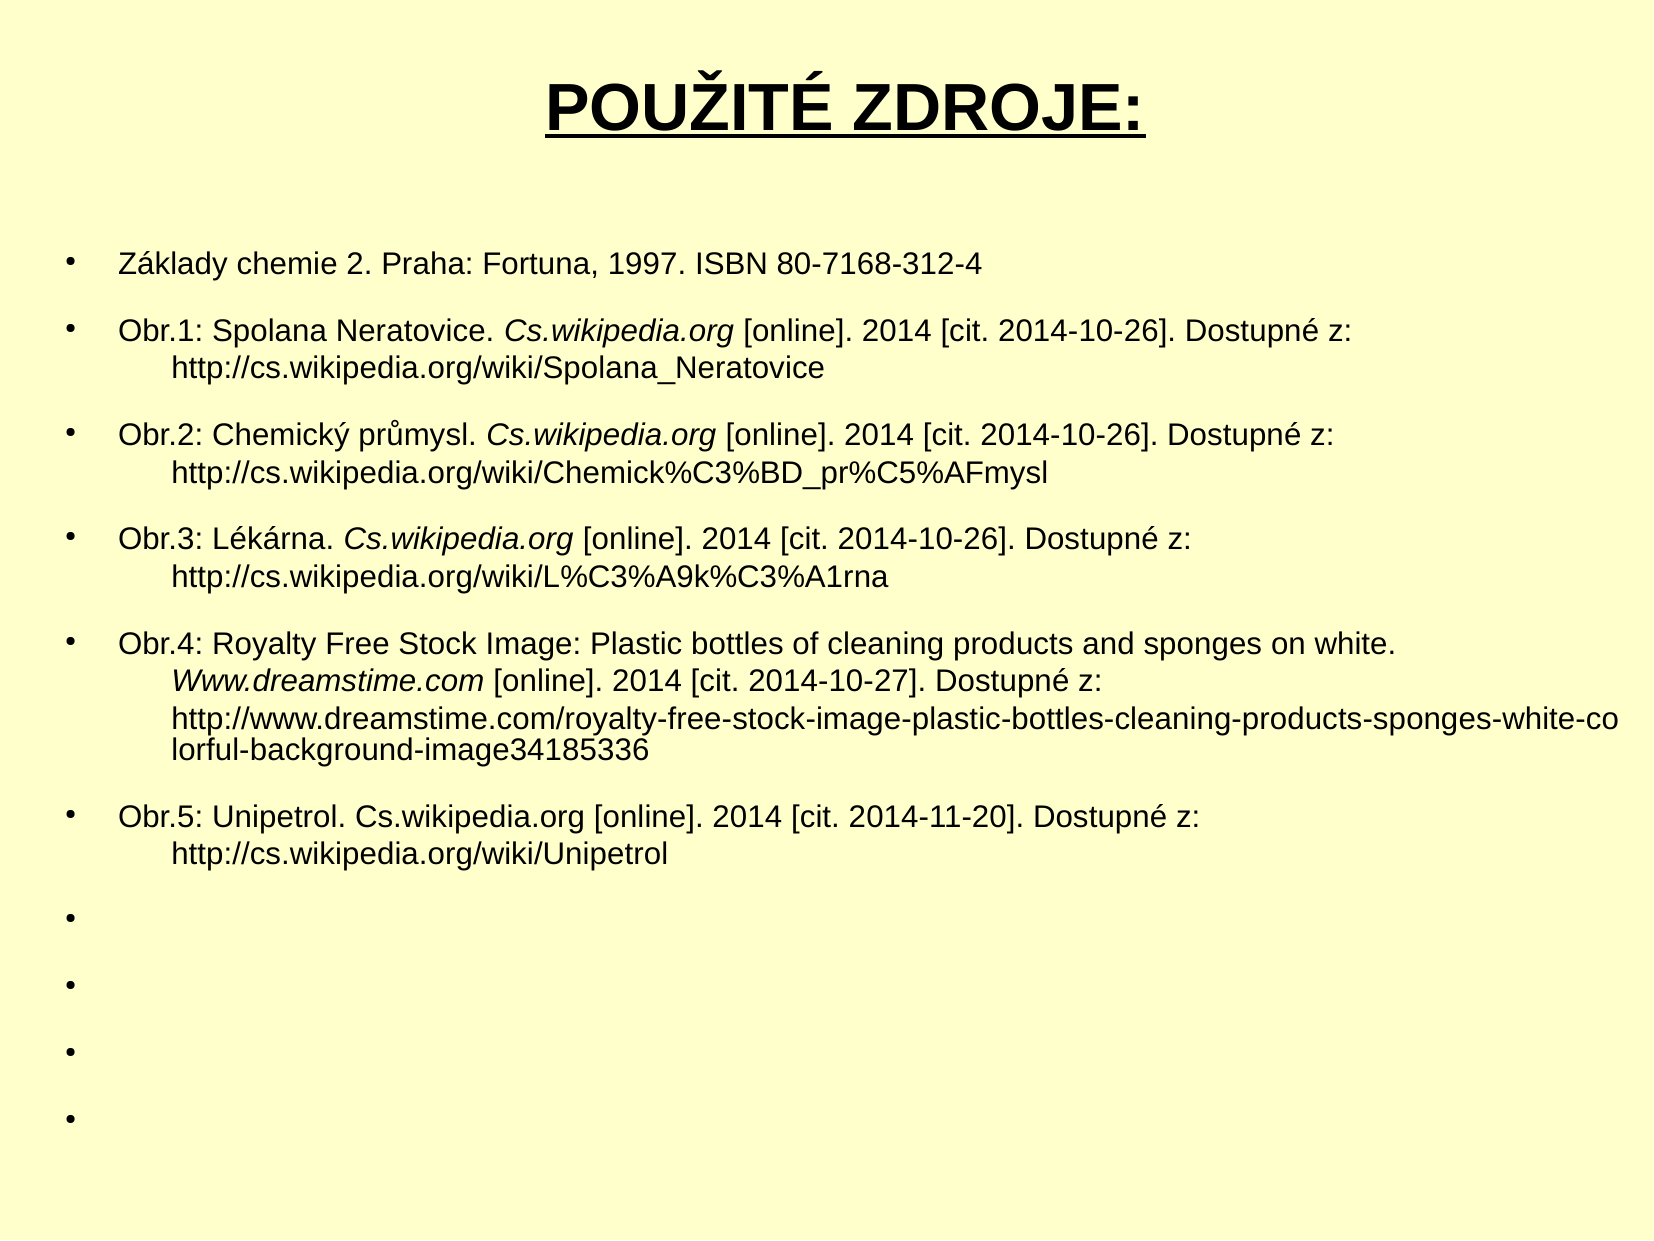

# POUŽITÉ ZDROJE:
Základy chemie 2. Praha: Fortuna, 1997. ISBN 80-7168-312-4
Obr.1: Spolana Neratovice. Cs.wikipedia.org [online]. 2014 [cit. 2014-10-26]. Dostupné z: http://cs.wikipedia.org/wiki/Spolana_Neratovice
Obr.2: Chemický průmysl. Cs.wikipedia.org [online]. 2014 [cit. 2014-10-26]. Dostupné z: http://cs.wikipedia.org/wiki/Chemick%C3%BD_pr%C5%AFmysl
Obr.3: Lékárna. Cs.wikipedia.org [online]. 2014 [cit. 2014-10-26]. Dostupné z: http://cs.wikipedia.org/wiki/L%C3%A9k%C3%A1rna
Obr.4: Royalty Free Stock Image: Plastic bottles of cleaning products and sponges on white. Www.dreamstime.com [online]. 2014 [cit. 2014-10-27]. Dostupné z: http://www.dreamstime.com/royalty-free-stock-image-plastic-bottles-cleaning-products-sponges-white-colorful-background-image34185336
Obr.5: Unipetrol. Cs.wikipedia.org [online]. 2014 [cit. 2014-11-20]. Dostupné z: http://cs.wikipedia.org/wiki/Unipetrol